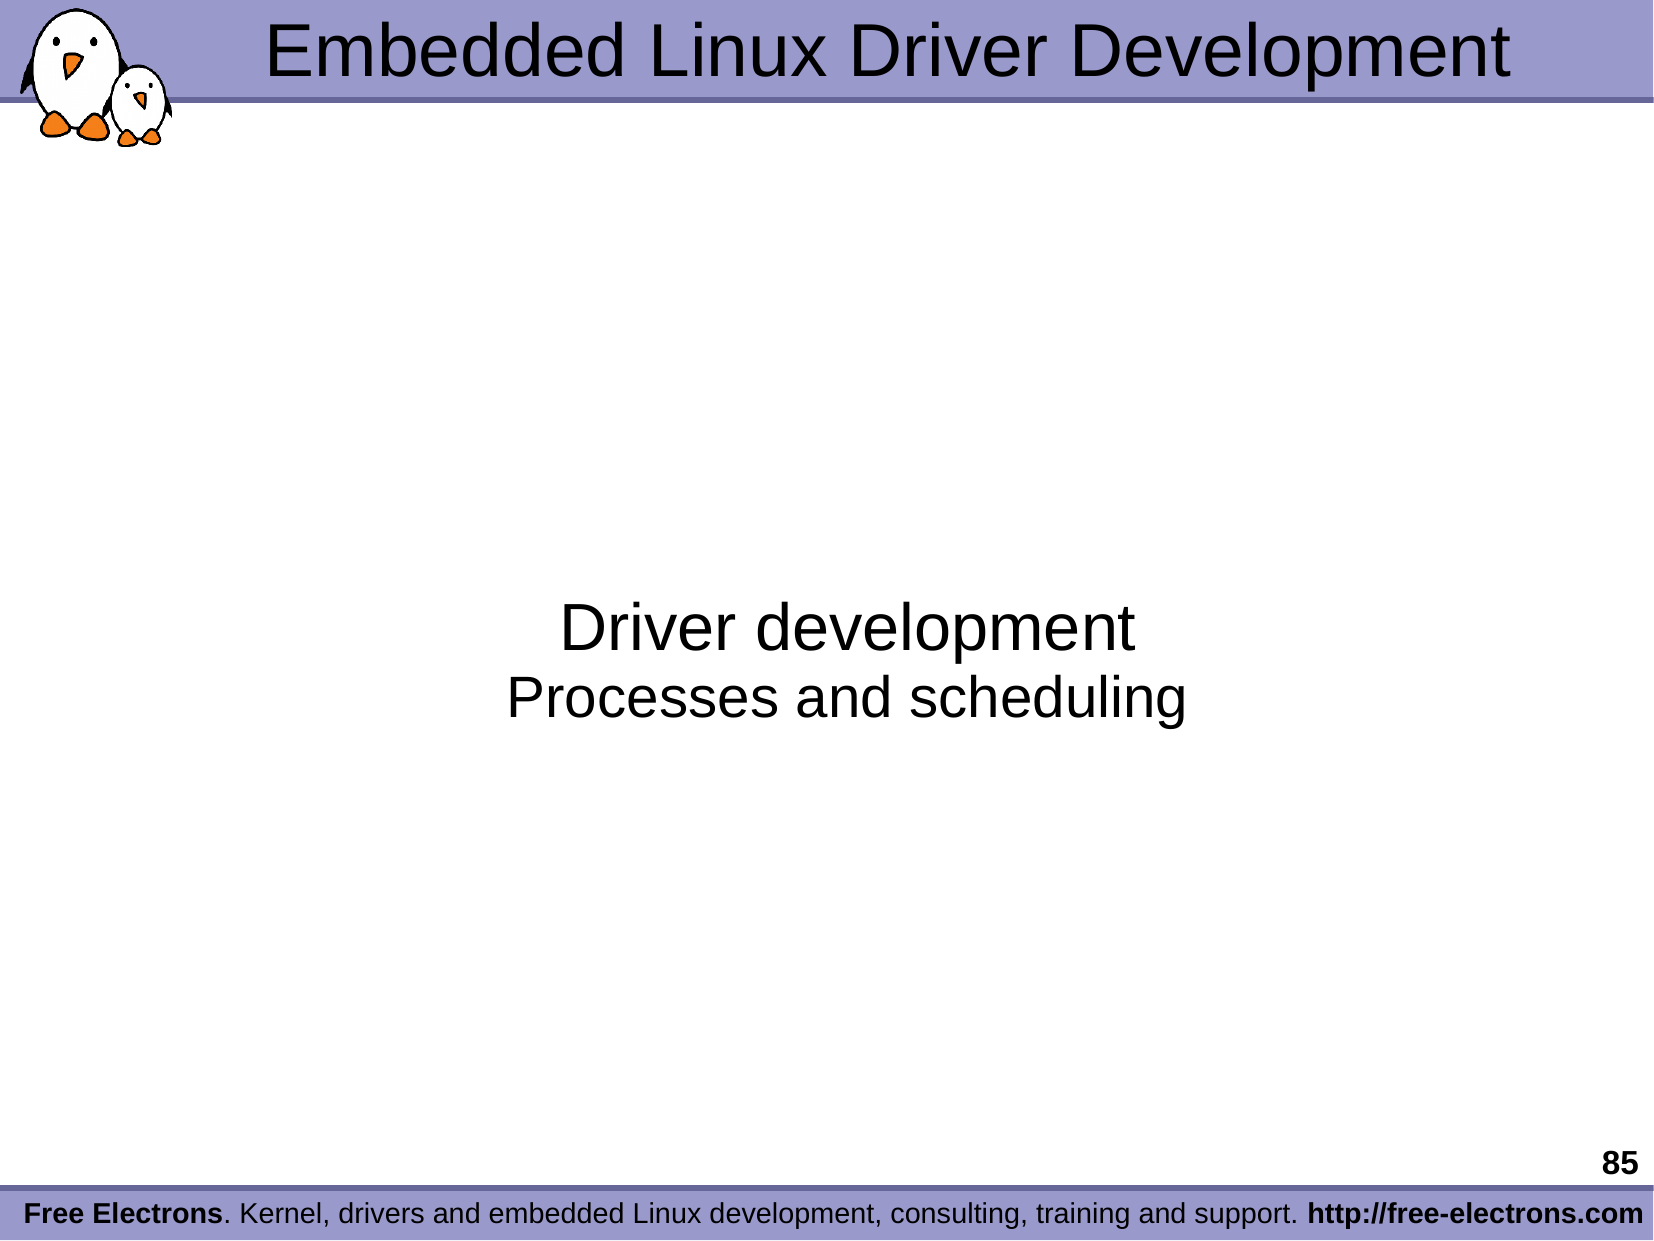

# Embedded Linux Driver Development
Driver development
Processes and scheduling